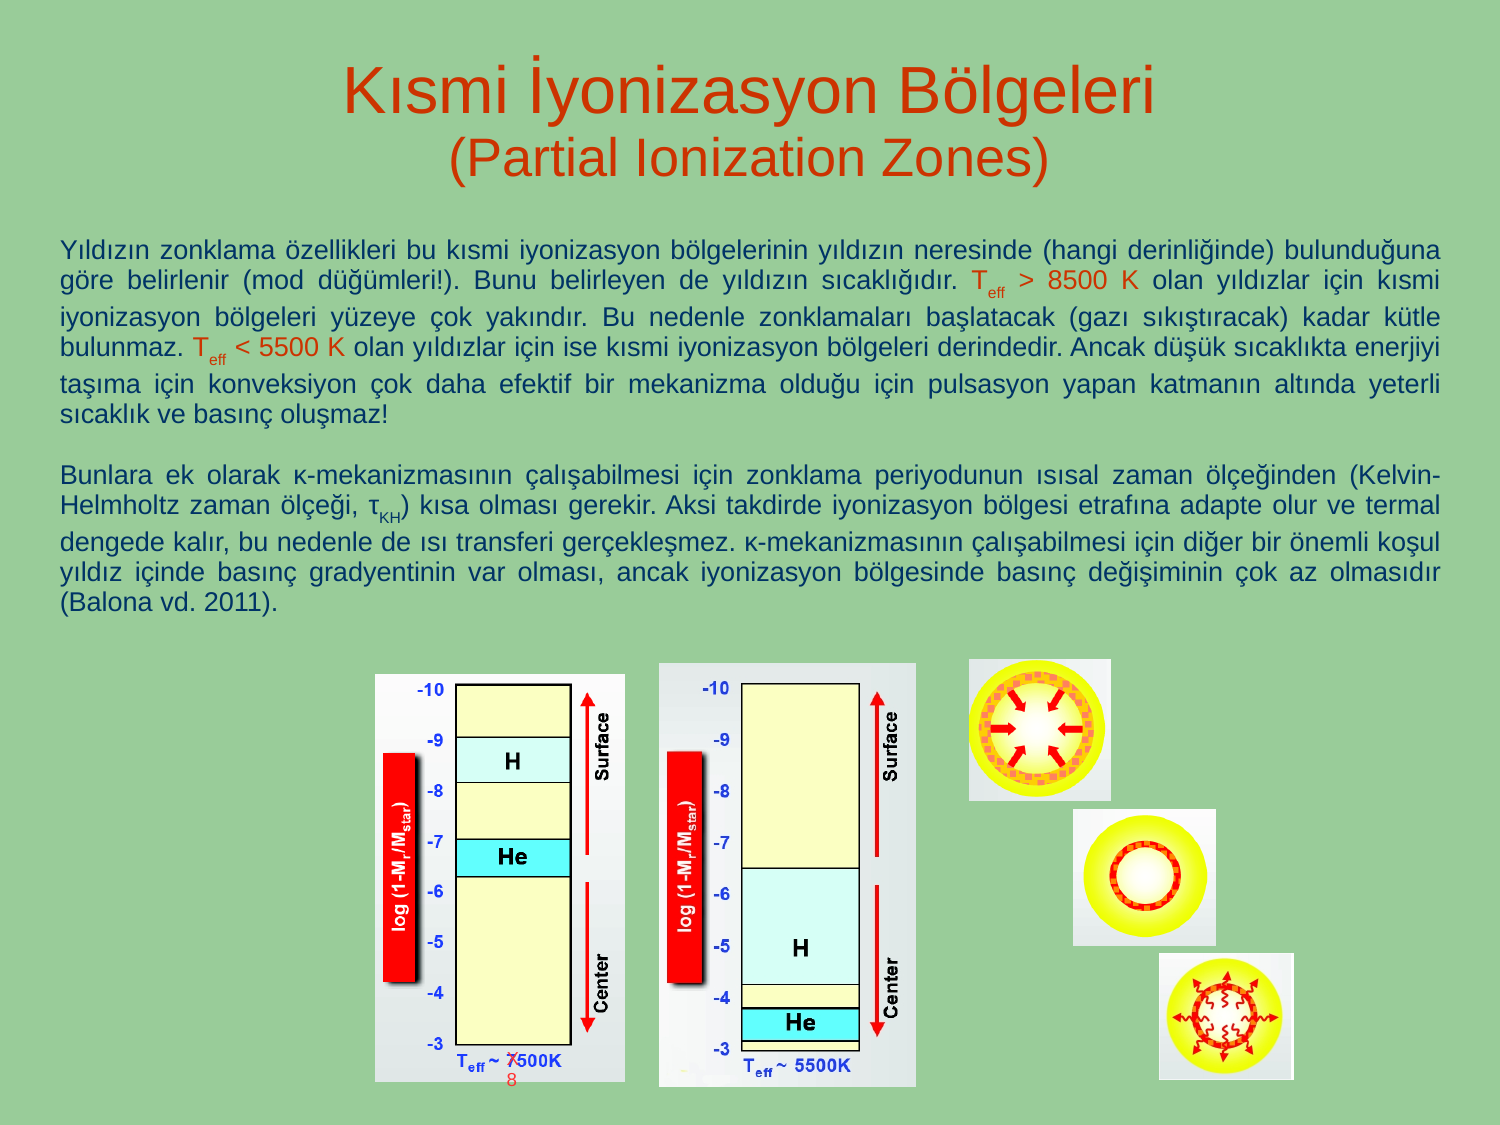

Kısmi İyonizasyon Bölgeleri
(Partial Ionization Zones)
Yıldızın zonklama özellikleri bu kısmi iyonizasyon bölgelerinin yıldızın neresinde (hangi derinliğinde) bulunduğuna göre belirlenir (mod düğümleri!). Bunu belirleyen de yıldızın sıcaklığıdır. Teff > 8500 K olan yıldızlar için kısmi iyonizasyon bölgeleri yüzeye çok yakındır. Bu nedenle zonklamaları başlatacak (gazı sıkıştıracak) kadar kütle bulunmaz. Teff < 5500 K olan yıldızlar için ise kısmi iyonizasyon bölgeleri derindedir. Ancak düşük sıcaklıkta enerjiyi taşıma için konveksiyon çok daha efektif bir mekanizma olduğu için pulsasyon yapan katmanın altında yeterli sıcaklık ve basınç oluşmaz!
Bunlara ek olarak κ-mekanizmasının çalışabilmesi için zonklama periyodunun ısısal zaman ölçeğinden (Kelvin-Helmholtz zaman ölçeği, τKH) kısa olması gerekir. Aksi takdirde iyonizasyon bölgesi etrafına adapte olur ve termal dengede kalır, bu nedenle de ısı transferi gerçekleşmez. κ-mekanizmasının çalışabilmesi için diğer bir önemli koşul yıldız içinde basınç gradyentinin var olması, ancak iyonizasyon bölgesinde basınç değişiminin çok az olmasıdır (Balona vd. 2011).
X
8